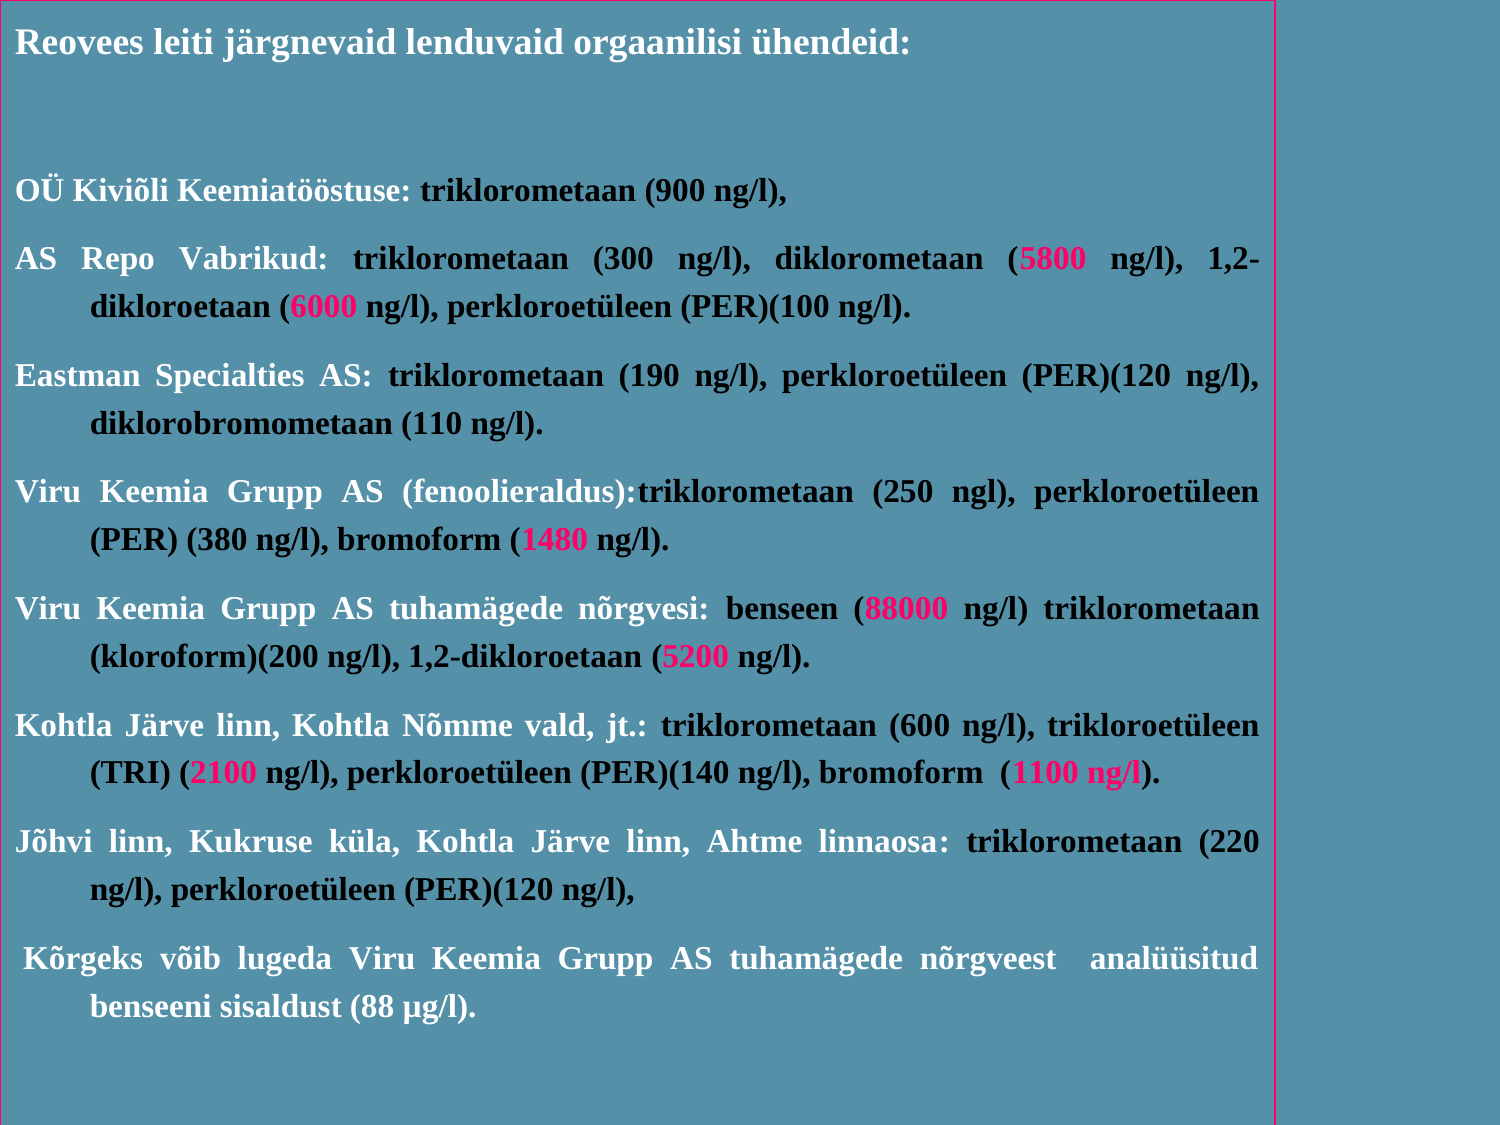

Reovees leiti järgnevaid lenduvaid orgaanilisi ühendeid:
OÜ Kiviõli Keemiatööstuse: triklorometaan (900 ng/l),
AS Repo Vabrikud: triklorometaan (300 ng/l), diklorometaan (5800 ng/l), 1,2-dikloroetaan (6000 ng/l), perkloroetüleen (PER)(100 ng/l).
Eastman Specialties AS: triklorometaan (190 ng/l), perkloroetüleen (PER)(120 ng/l), diklorobromometaan (110 ng/l).
Viru Keemia Grupp AS (fenoolieraldus):triklorometaan (250 ngl), perkloroetüleen (PER) (380 ng/l), bromoform (1480 ng/l).
Viru Keemia Grupp AS tuhamägede nõrgvesi: benseen (88000 ng/l) triklorometaan (kloroform)(200 ng/l), 1,2-dikloroetaan (5200 ng/l).
Kohtla Järve linn, Kohtla Nõmme vald, jt.: triklorometaan (600 ng/l), trikloroetüleen (TRI) (2100 ng/l), perkloroetüleen (PER)(140 ng/l), bromoform (1100 ng/l).
Jõhvi linn, Kukruse küla, Kohtla Järve linn, Ahtme linnaosa: triklorometaan (220 ng/l), perkloroetüleen (PER)(120 ng/l),
 Kõrgeks võib lugeda Viru Keemia Grupp AS tuhamägede nõrgveest analüüsitud benseeni sisaldust (88 µg/l).